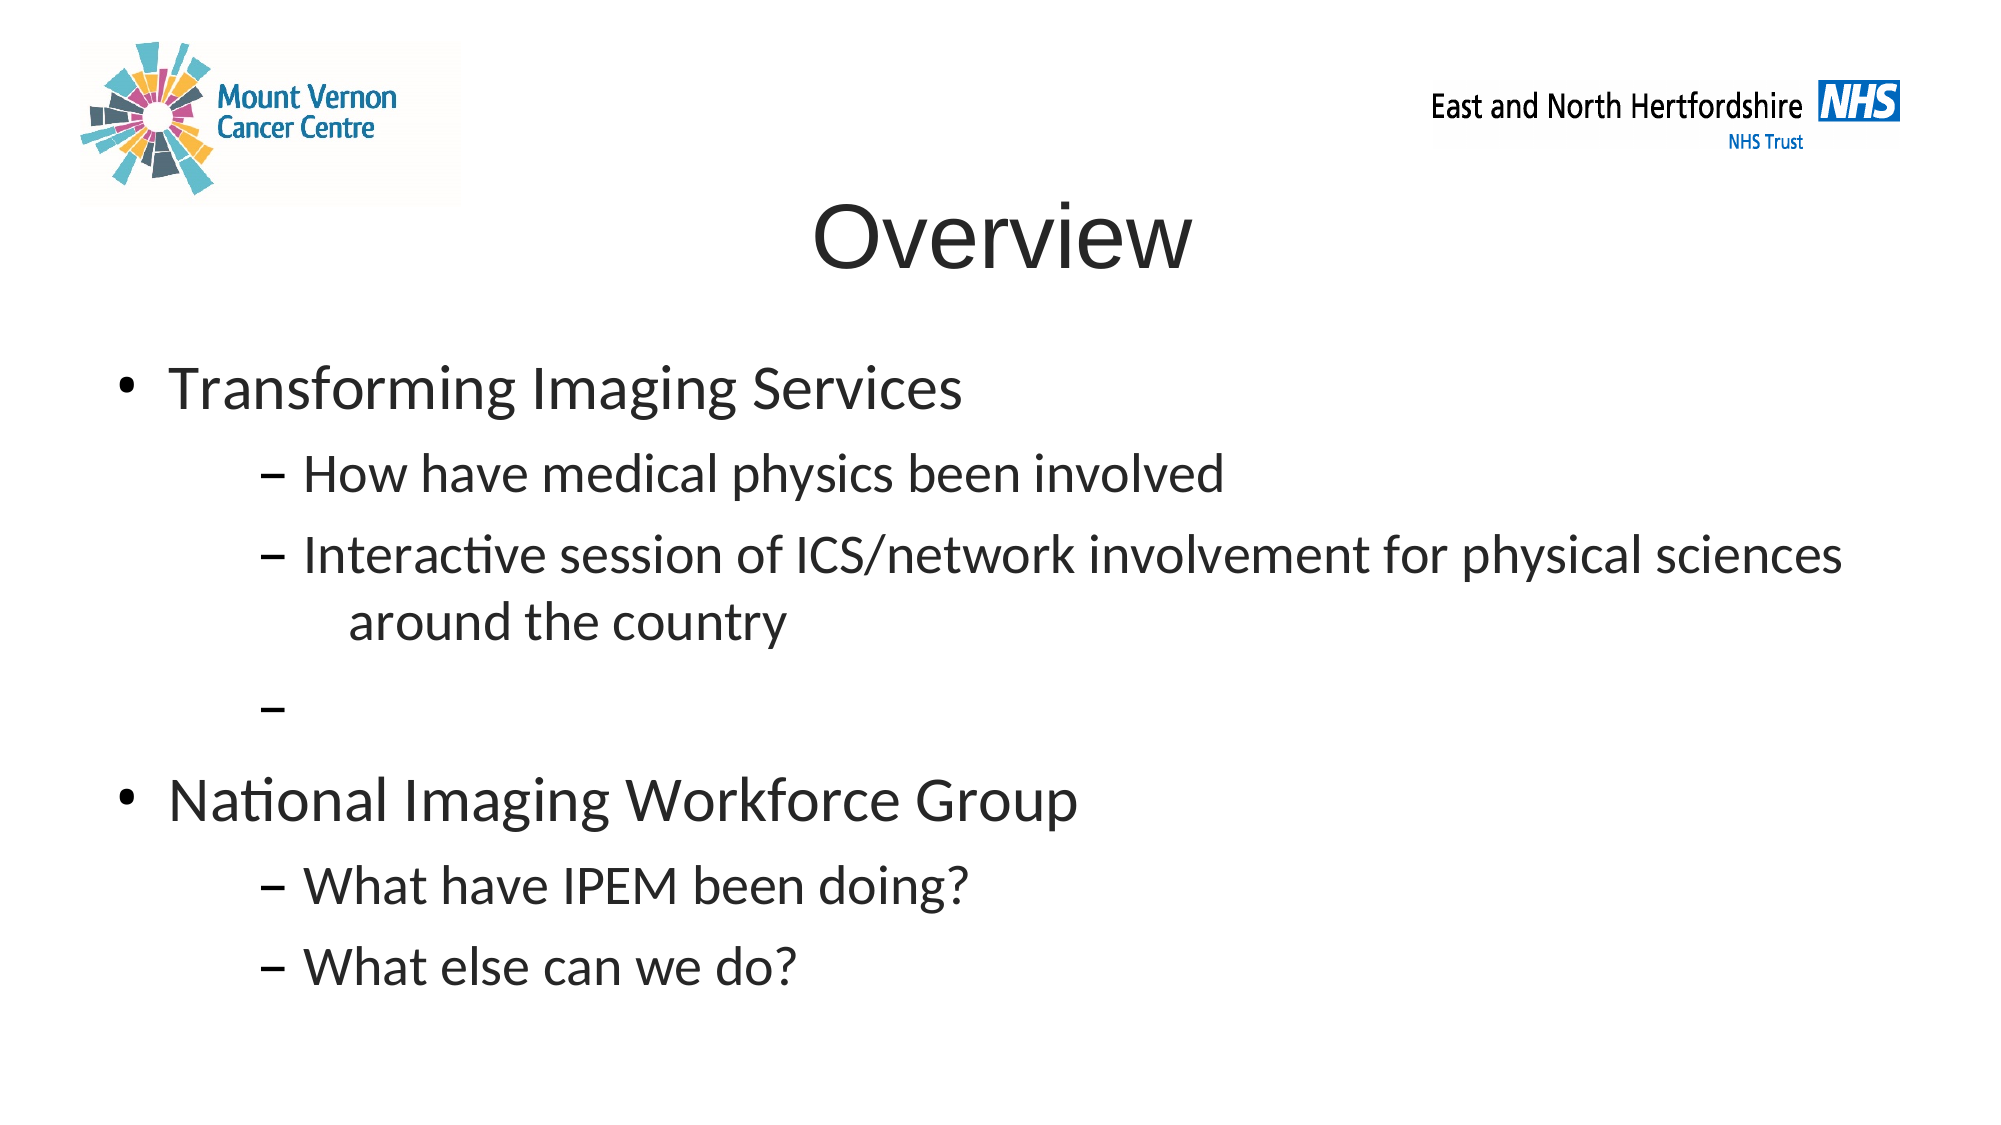

# Overview
Transforming Imaging Services
How have medical physics been involved
Interactive session of ICS/network involvement for physical sciences around the country
National Imaging Workforce Group
What have IPEM been doing?
What else can we do?